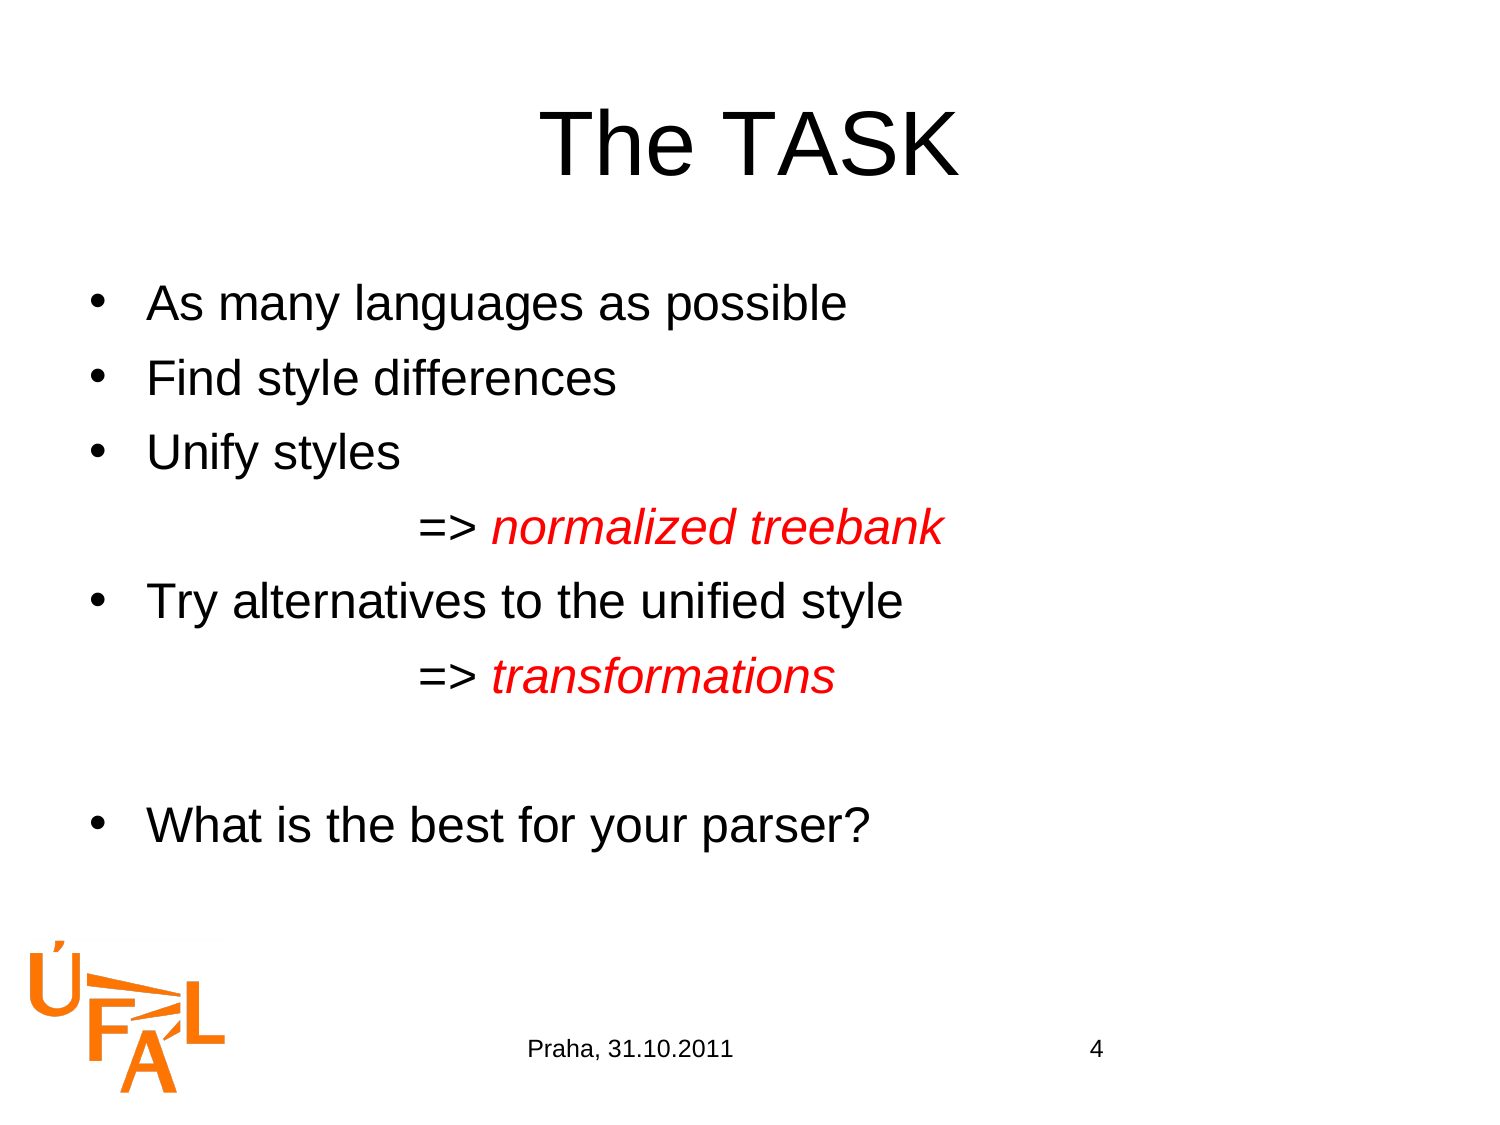

# The TASK
As many languages as possible
Find style differences
Unify styles
=> normalized treebank
Try alternatives to the unified style
=> transformations
What is the best for your parser?
Praha, 31.10.2011
4